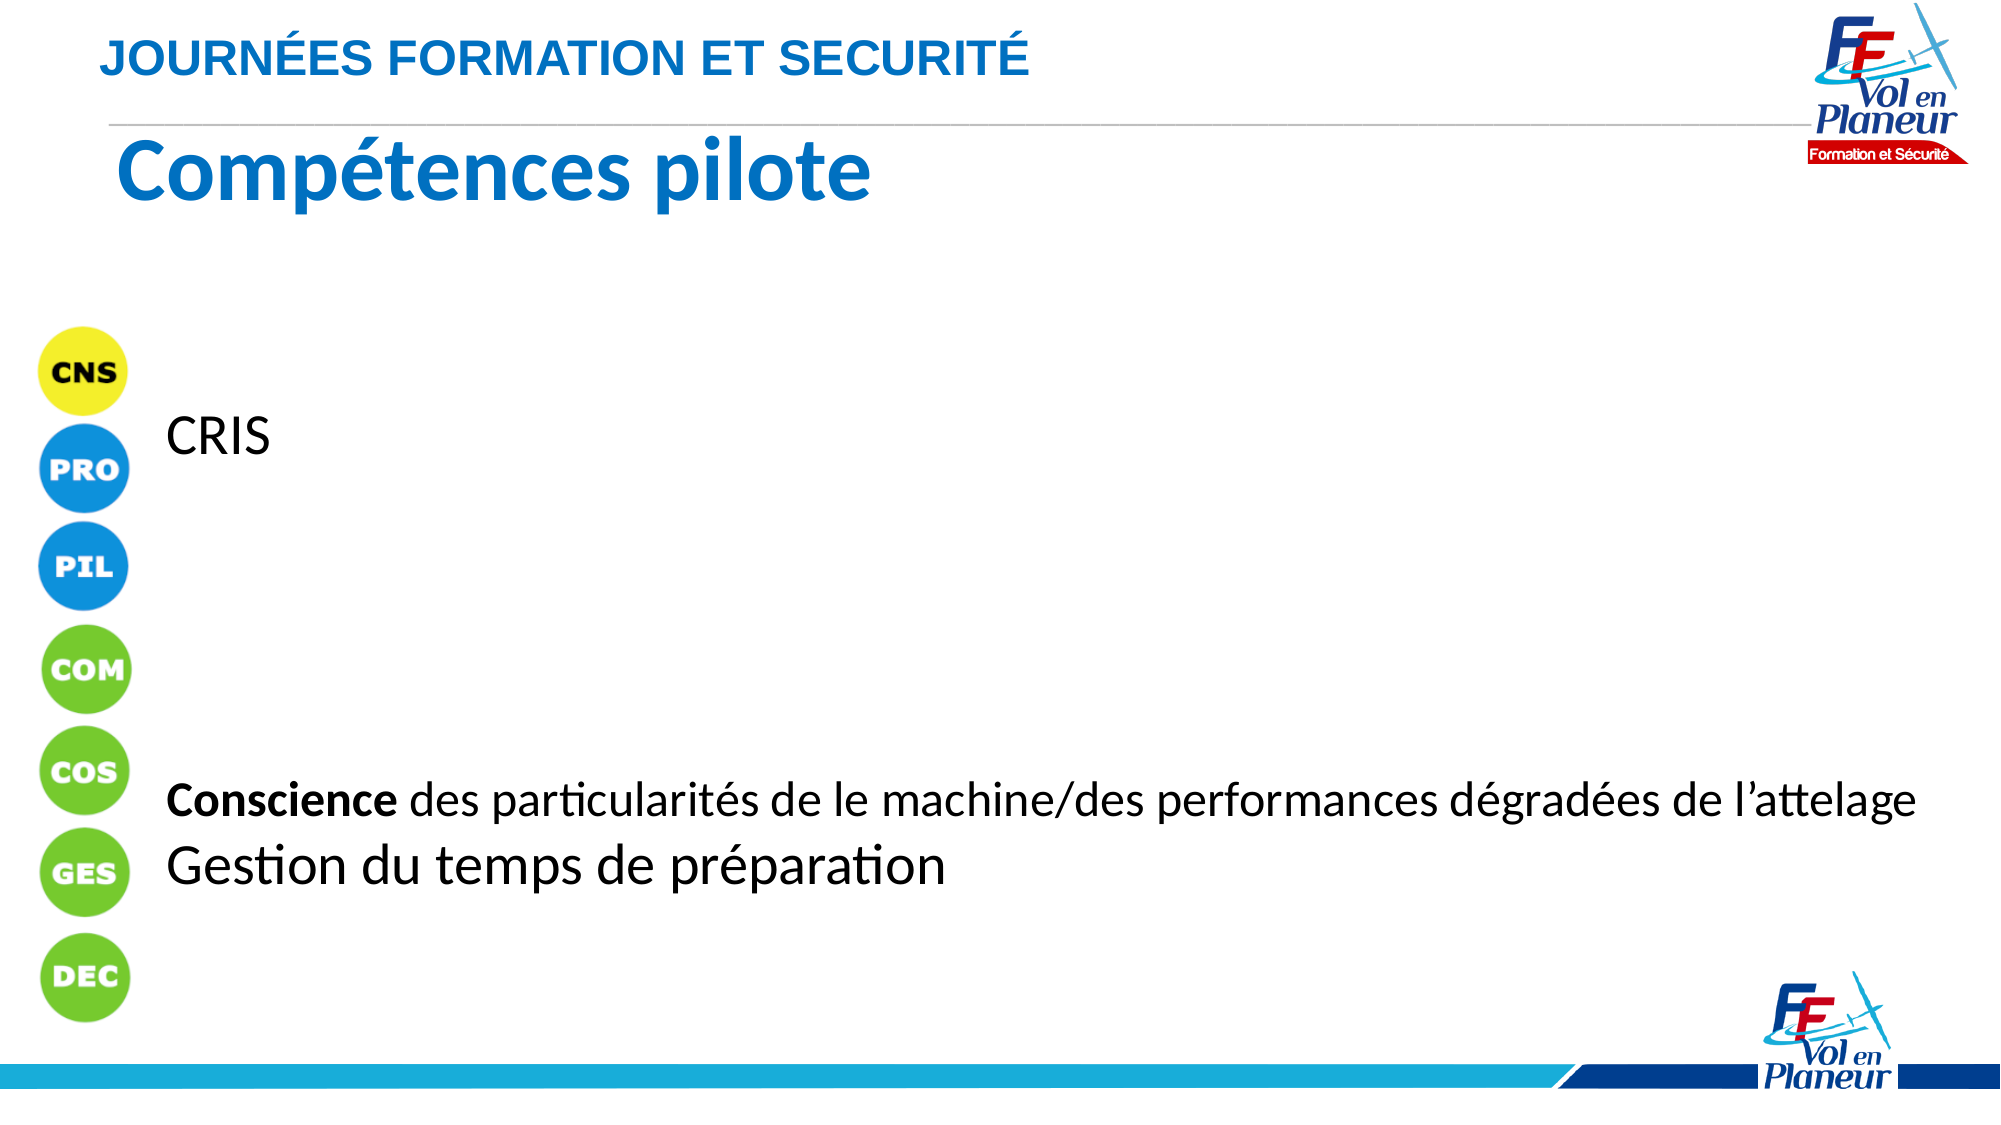

# JOURNÉES FORMATION ET SECURITÉ
Compétences pilote
CRIS
Conscience des particularités de le machine/des performances dégradées de l’attelage
Gestion du temps de préparation